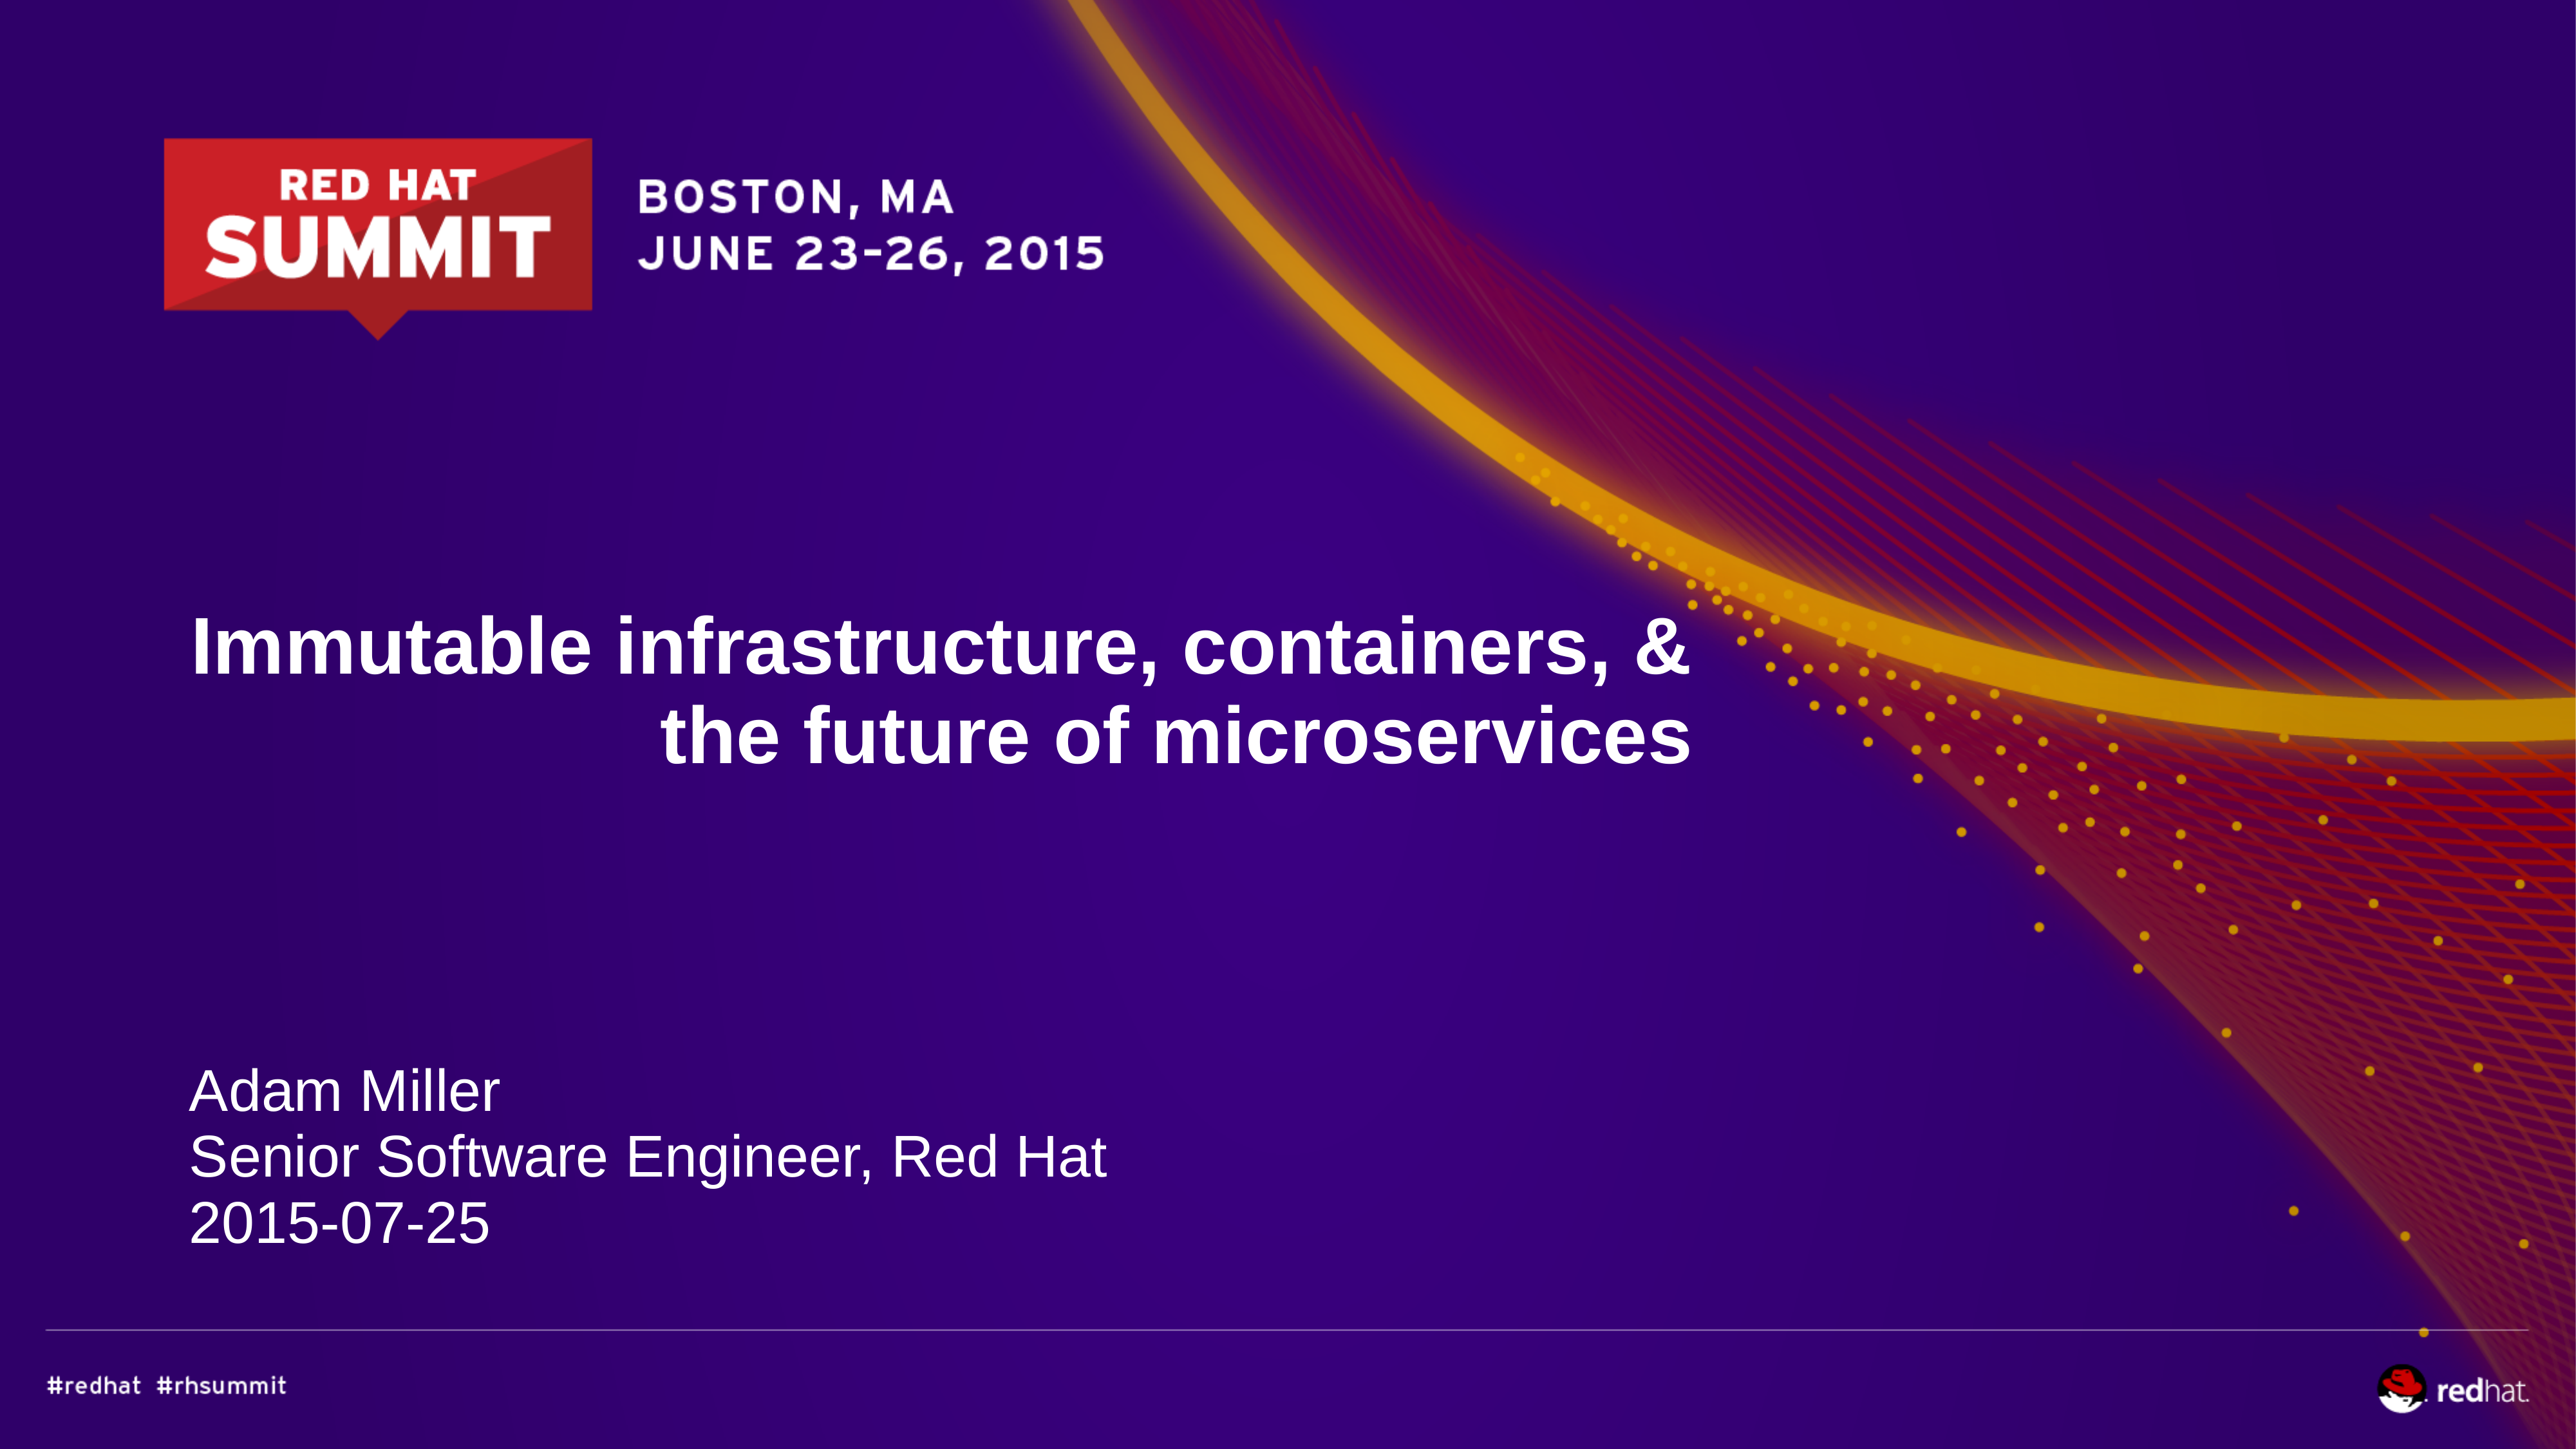

Immutable infrastructure, containers, & the future of microservices
Adam Miller
Senior Software Engineer, Red Hat
2015-07-25